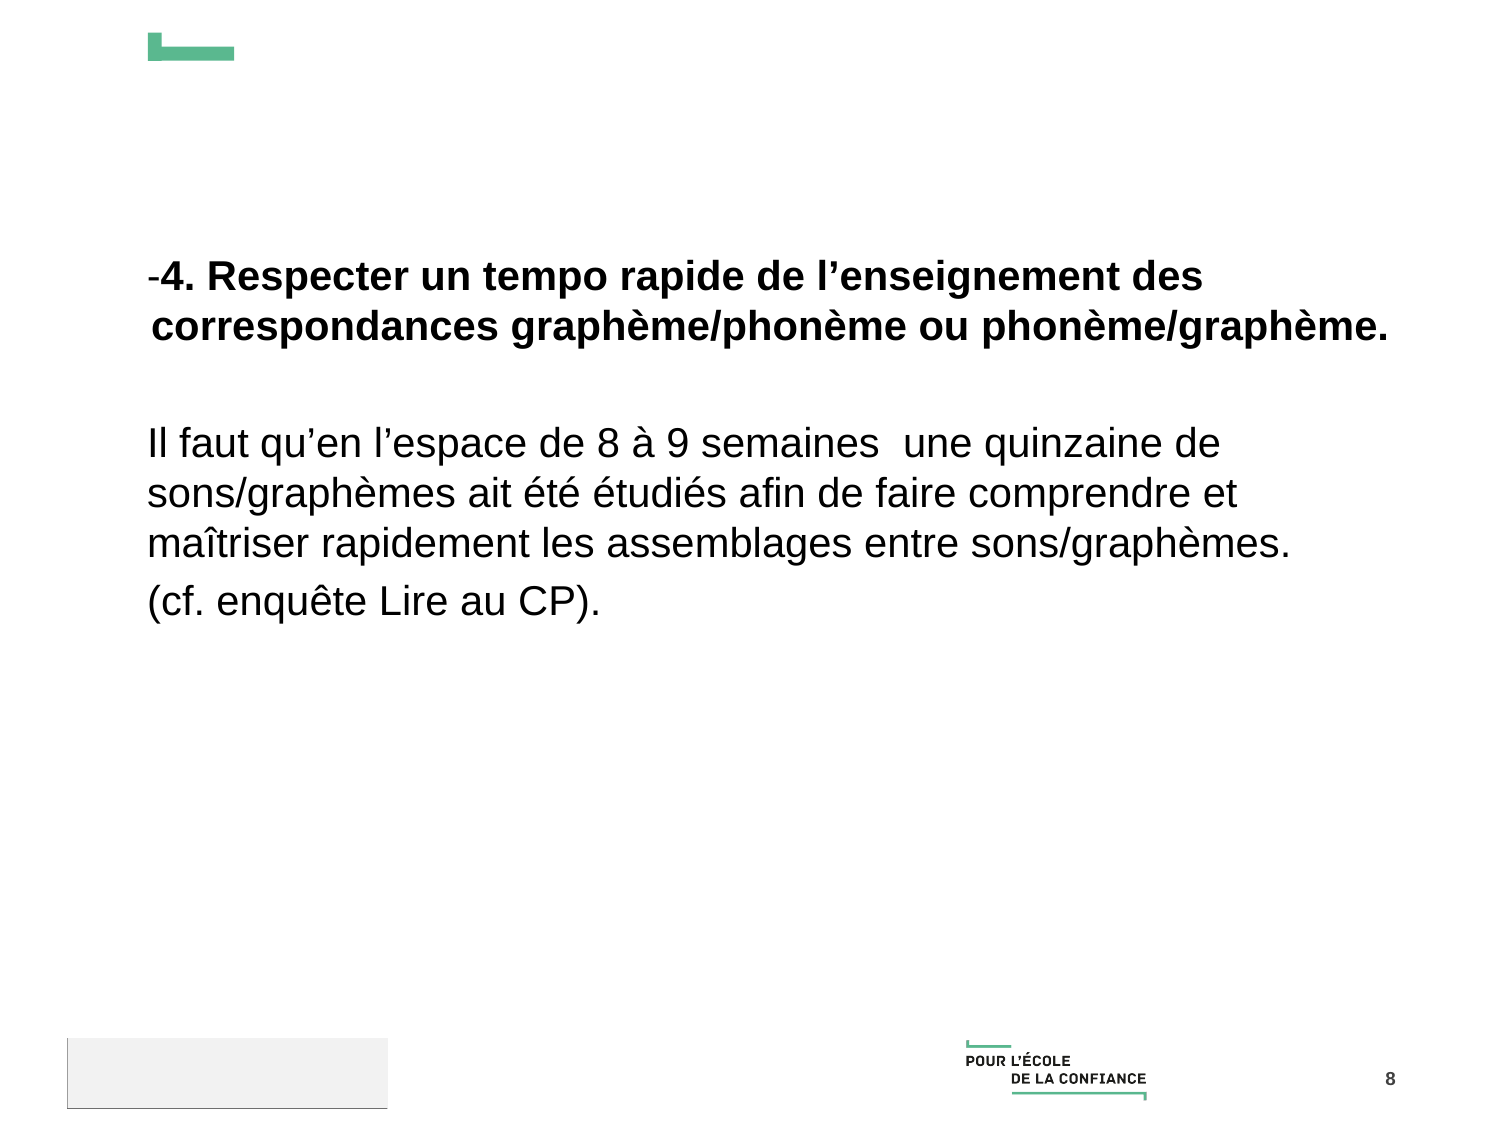

#
4. Respecter un tempo rapide de l’enseignement des correspondances graphème/phonème ou phonème/graphème.
Il faut qu’en l’espace de 8 à 9 semaines une quinzaine de sons/graphèmes ait été étudiés afin de faire comprendre et maîtriser rapidement les assemblages entre sons/graphèmes.
(cf. enquête Lire au CP).